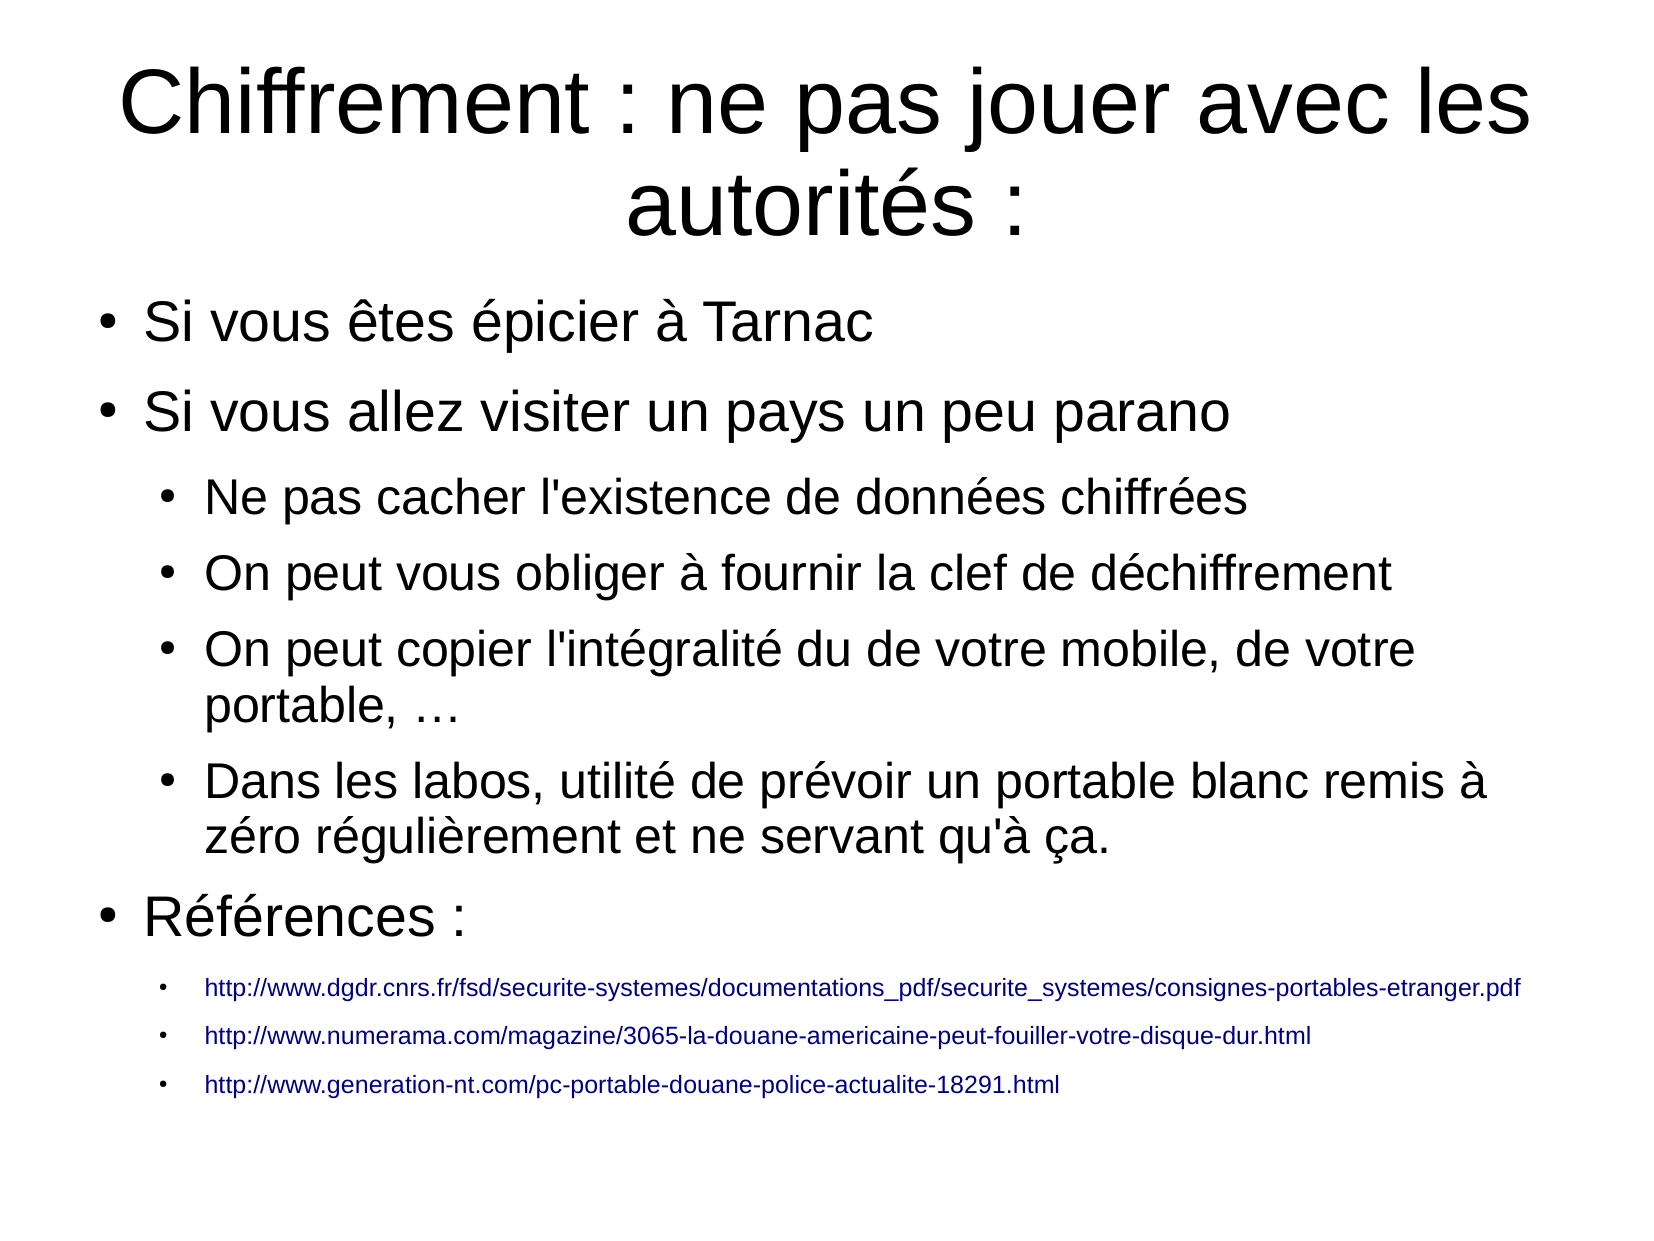

# Chiffrement : ne pas jouer avec les autorités :
Si vous êtes épicier à Tarnac
Si vous allez visiter un pays un peu parano
Ne pas cacher l'existence de données chiffrées
On peut vous obliger à fournir la clef de déchiffrement
On peut copier l'intégralité du de votre mobile, de votre portable, …
Dans les labos, utilité de prévoir un portable blanc remis à zéro régulièrement et ne servant qu'à ça.
Références :
http://www.dgdr.cnrs.fr/fsd/securite-systemes/documentations_pdf/securite_systemes/consignes-portables-etranger.pdf
http://www.numerama.com/magazine/3065-la-douane-americaine-peut-fouiller-votre-disque-dur.html
http://www.generation-nt.com/pc-portable-douane-police-actualite-18291.html